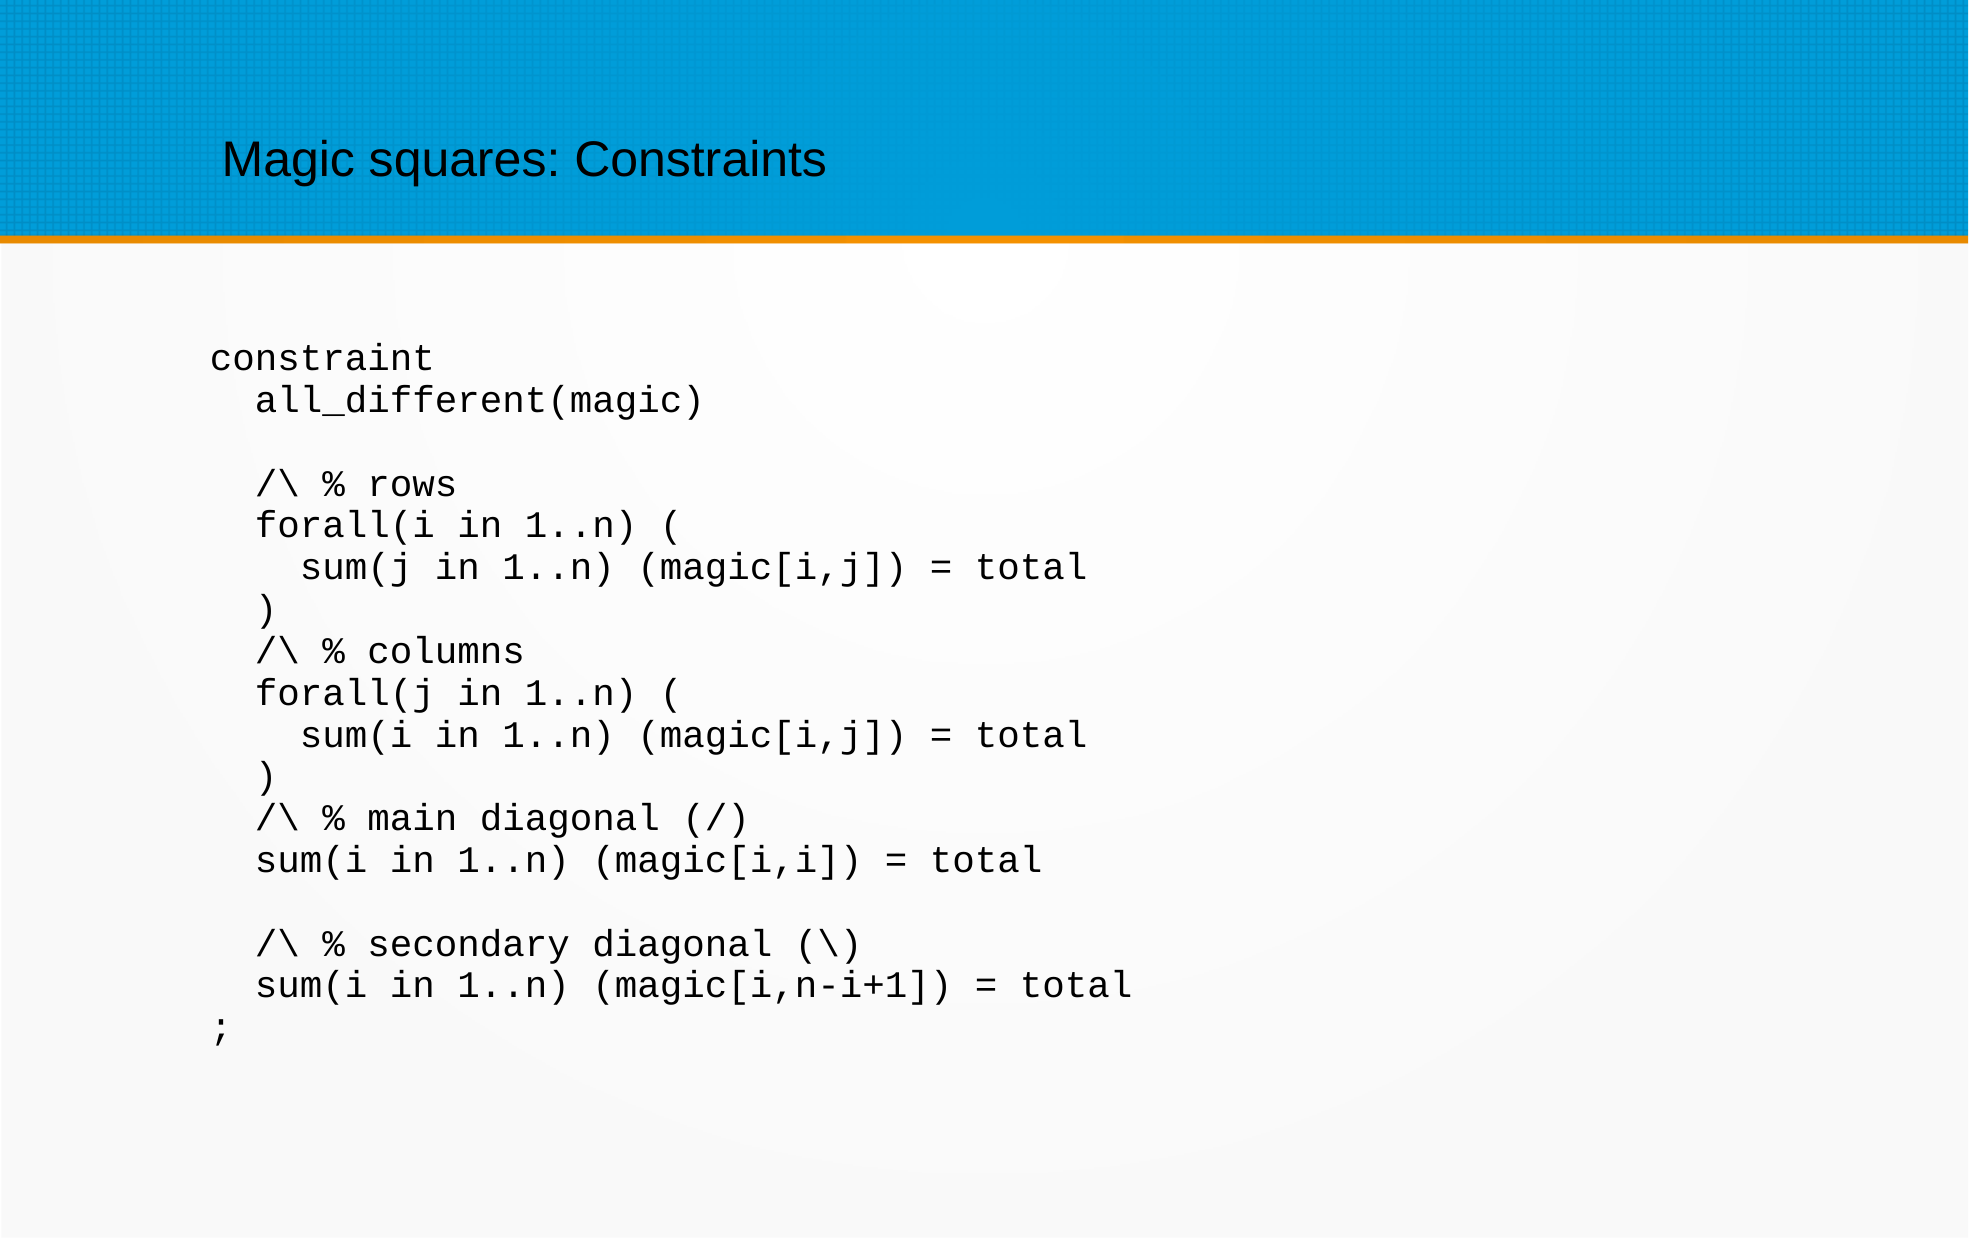

Magic squares: Constraints
constraint
 all_different(magic)
 /\ % rows
 forall(i in 1..n) (
 sum(j in 1..n) (magic[i,j]) = total
 )
 /\ % columns
 forall(j in 1..n) (
 sum(i in 1..n) (magic[i,j]) = total
 )
 /\ % main diagonal (/)
 sum(i in 1..n) (magic[i,i]) = total
 /\ % secondary diagonal (\)
 sum(i in 1..n) (magic[i,n-i+1]) = total
;